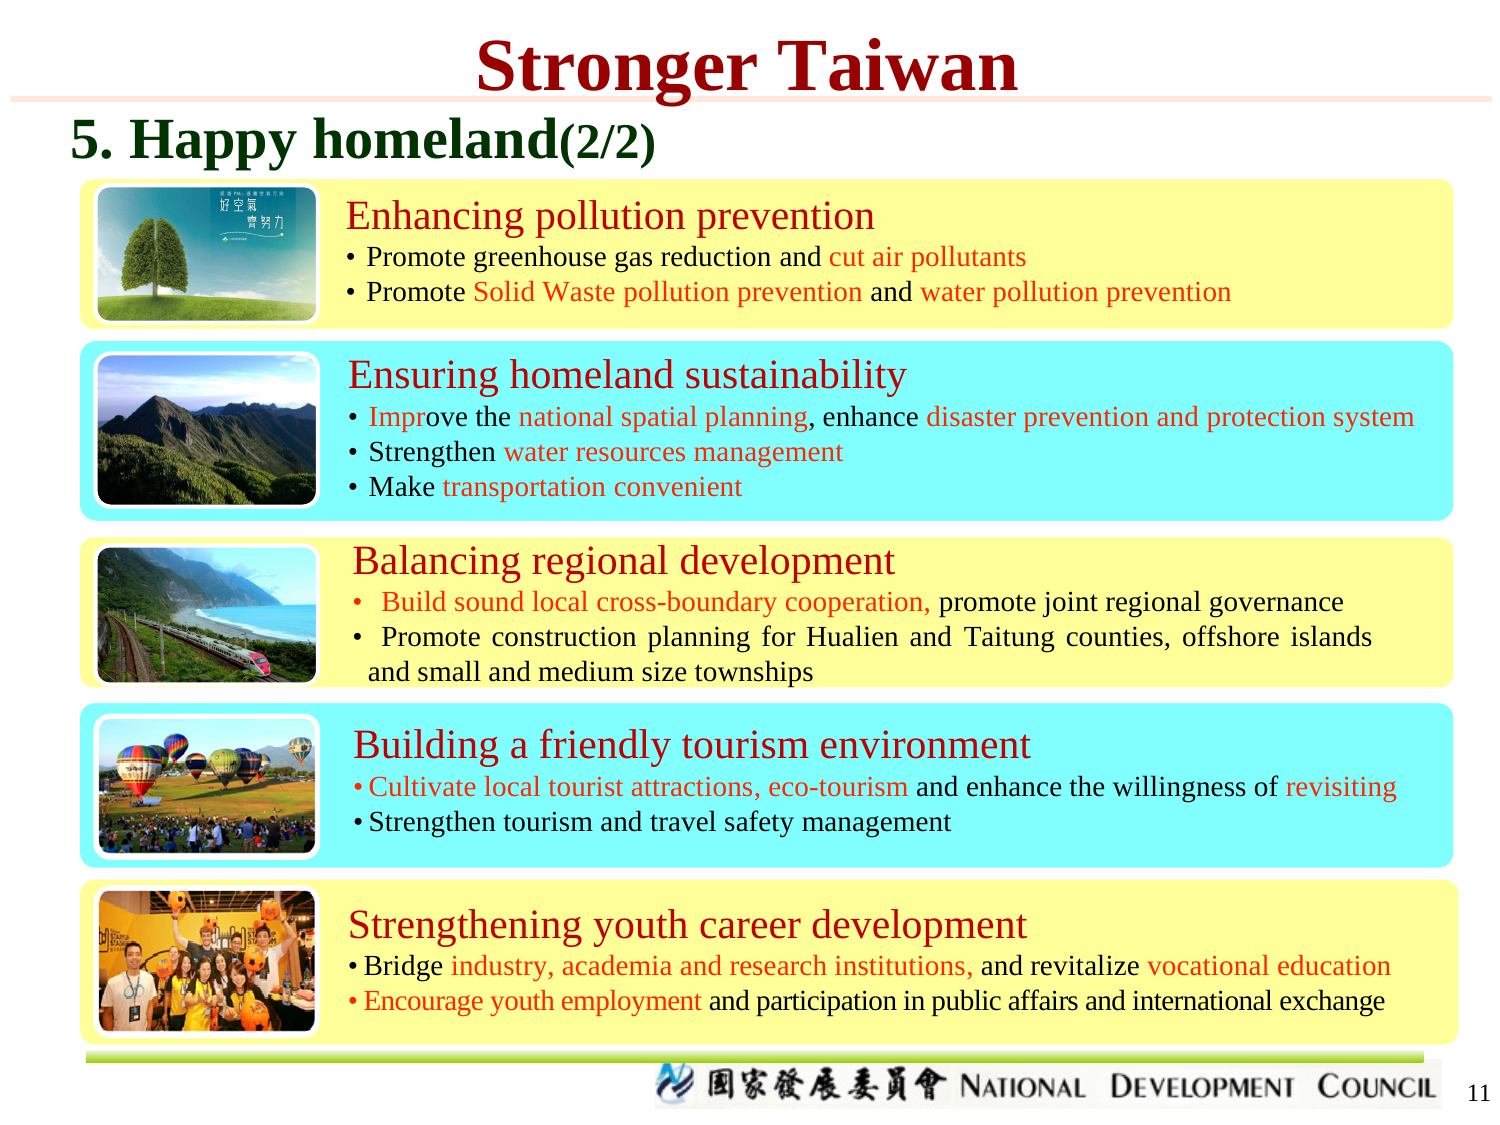

Stronger Taiwan
5. Happy homeland(2/2)
Enhancing pollution prevention
•	Promote greenhouse gas reduction and cut air pollutants
•	Promote Solid Waste pollution prevention and water pollution prevention
Ensuring homeland sustainability
•	Improve the national spatial planning, enhance disaster prevention and protection system
•	Strengthen water resources management
•	Make transportation convenient
Balancing regional development
•	Build sound local cross-boundary cooperation, promote joint regional governance
•	Promote construction planning for Hualien and Taitung counties, offshore islands
and small and medium size townships
Building a friendly tourism environment
•	Cultivate local tourist attractions, eco-tourism and enhance the willingness of revisiting
•	Strengthen tourism and travel safety management
Strengthening youth career development
•	Bridge industry, academia and research institutions, and revitalize vocational education
•	Encourage youth employment and participation in public affairs and international exchange